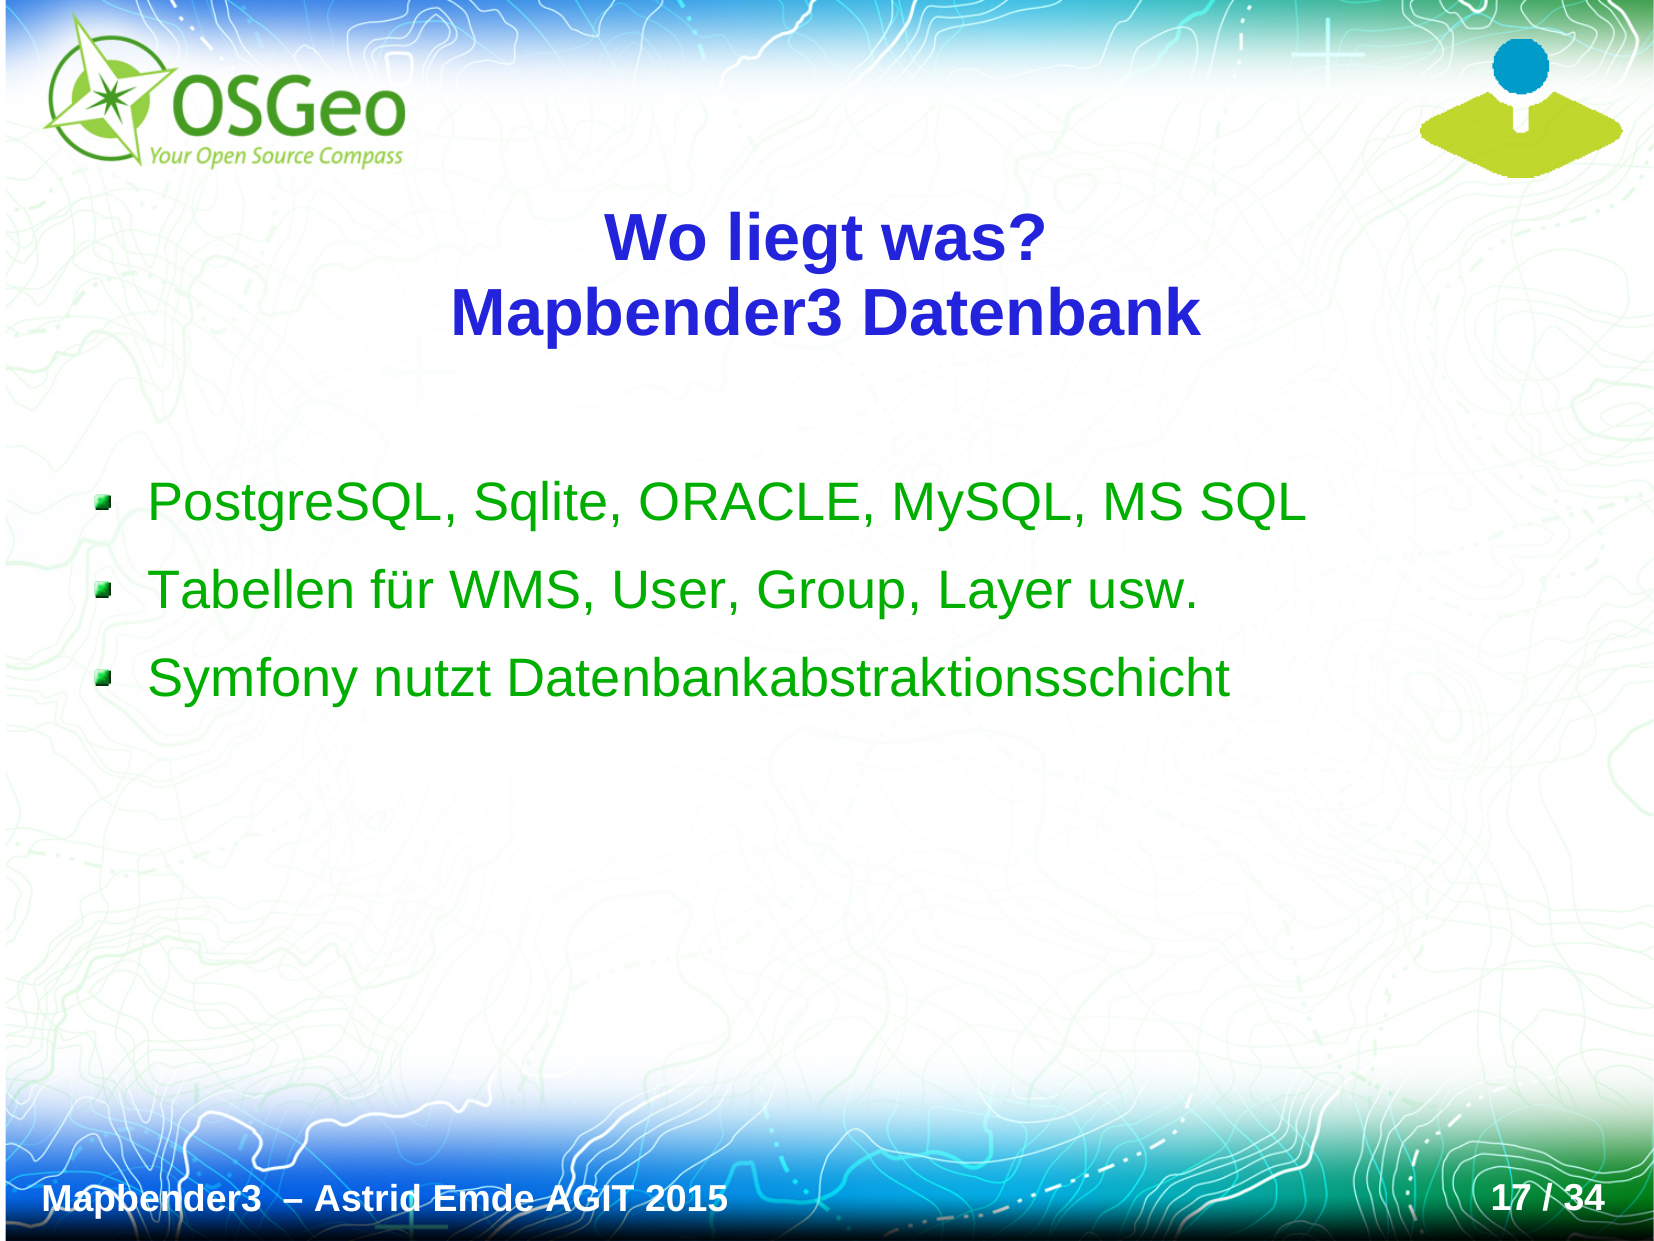

# Wo liegt was? Mapbender3 Datenbank
PostgreSQL, Sqlite, ORACLE, MySQL, MS SQL
Tabellen für WMS, User, Group, Layer usw.
Symfony nutzt Datenbankabstraktionsschicht